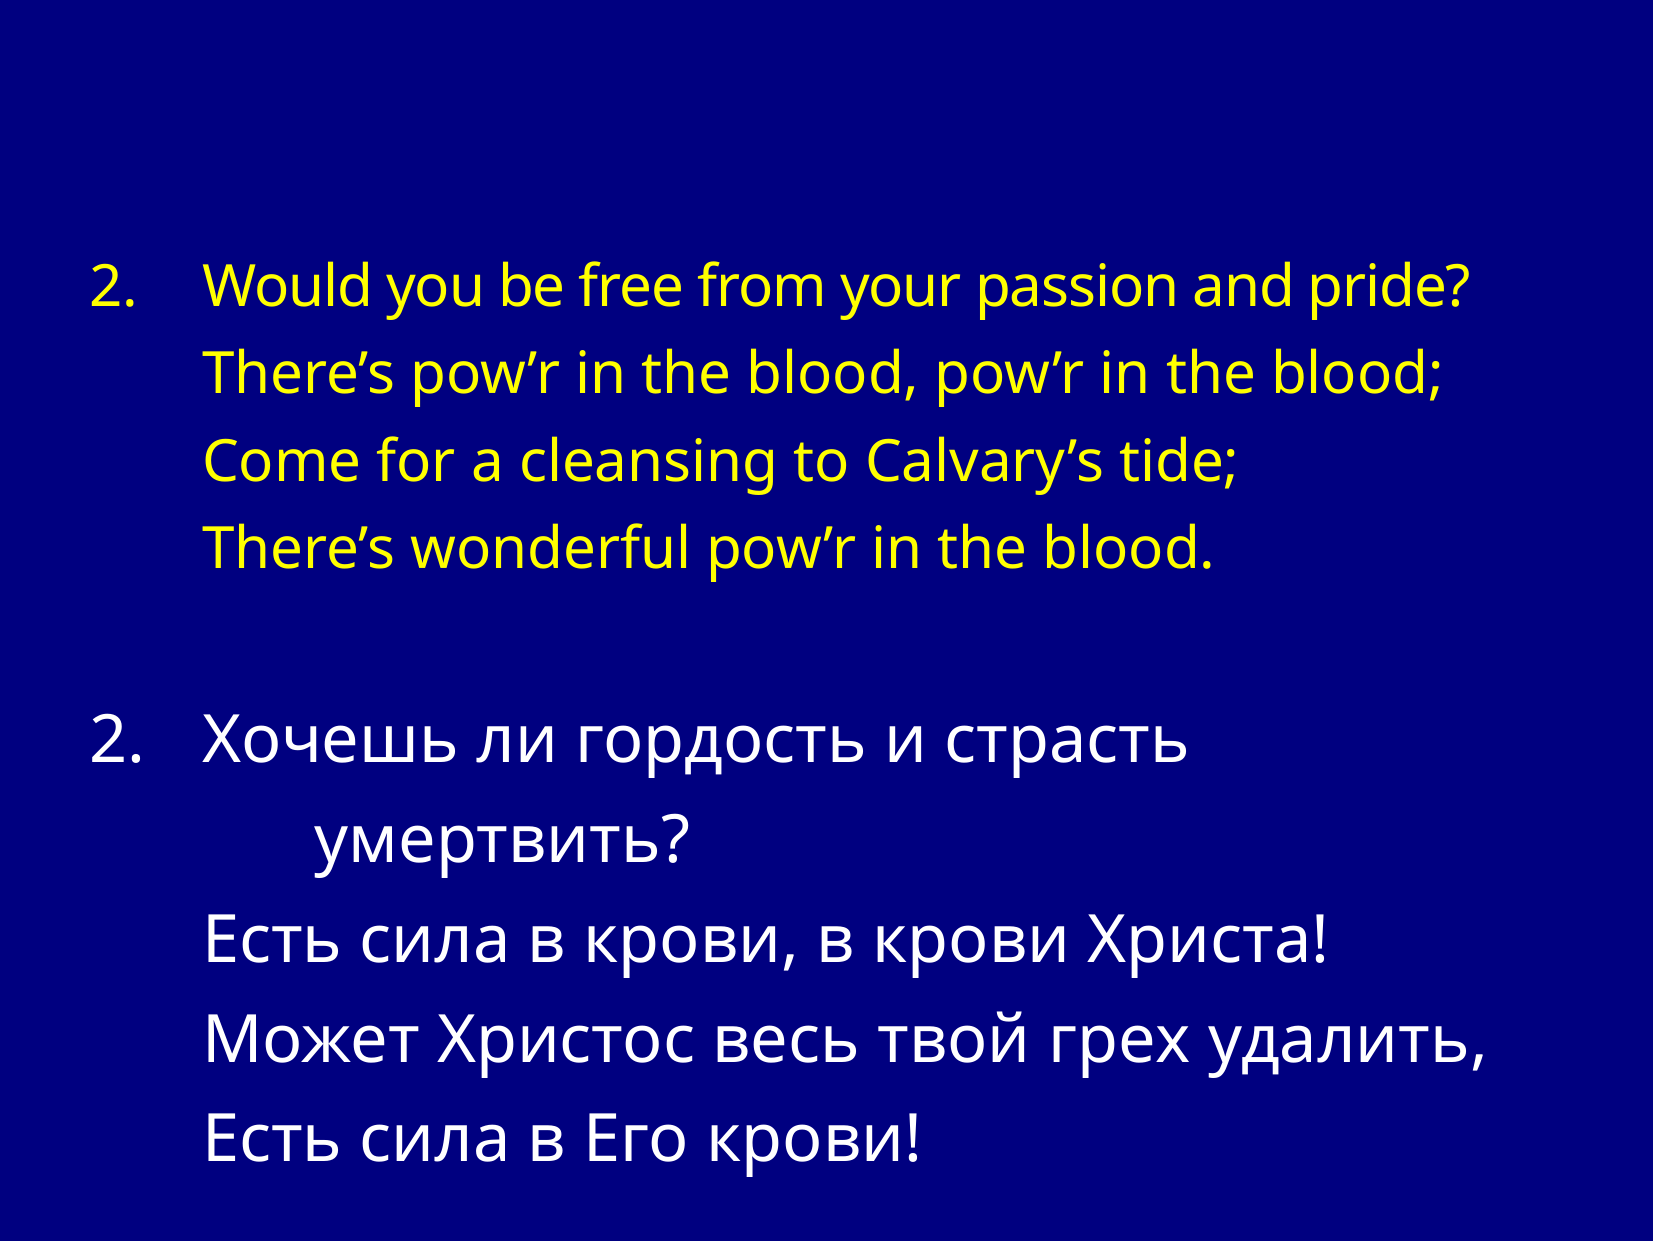

2.	Would you be free from your passion and pride?
	There’s pow’r in the blood, pow’r in the blood;
	Come for a cleansing to Calvary’s tide;
	There’s wonderful pow’r in the blood.
2.	Хочешь ли гордость и страсть
		умертвить?
	Есть сила в крови, в крови Христа!
	Может Христос весь твой грех удалить,
	Есть сила в Его крови!